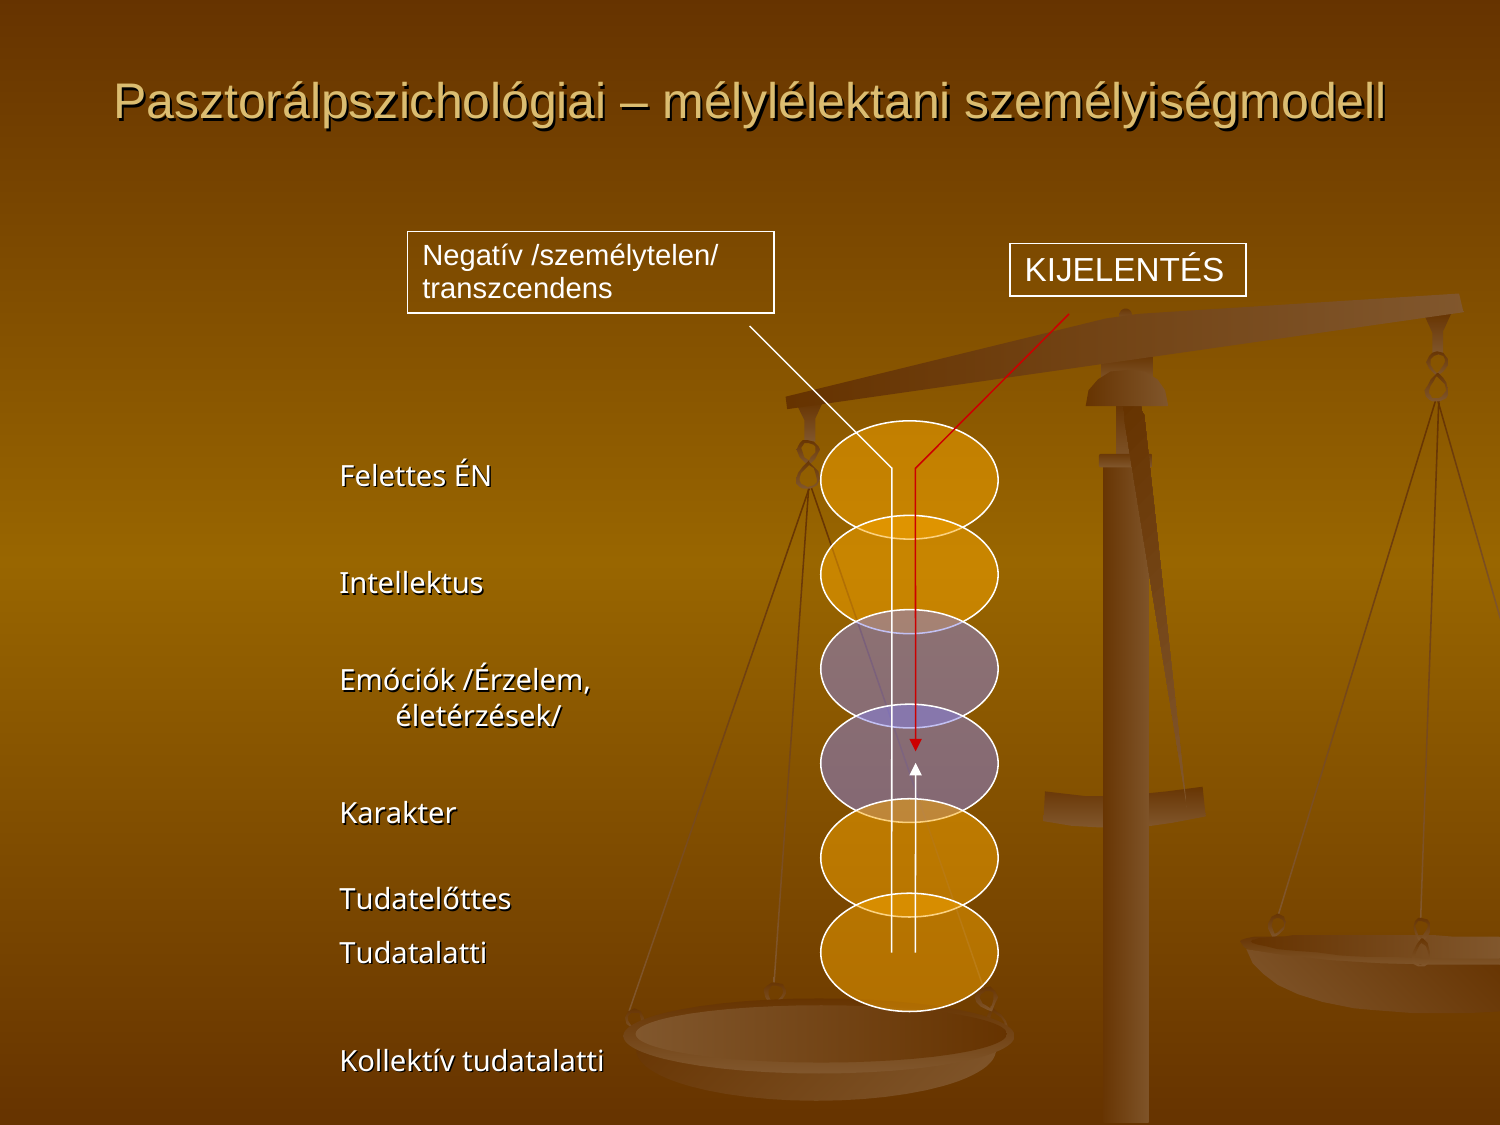

# Pasztorálpszichológiai – mélylélektani személyiségmodell
Negatív /személytelen/ transzcendens
KIJELENTÉS
Felettes ÉN
Intellektus
Emóciók /Érzelem, életérzések/
Karakter
Tudatelőttes
Tudatalatti
Kollektív tudatalatti